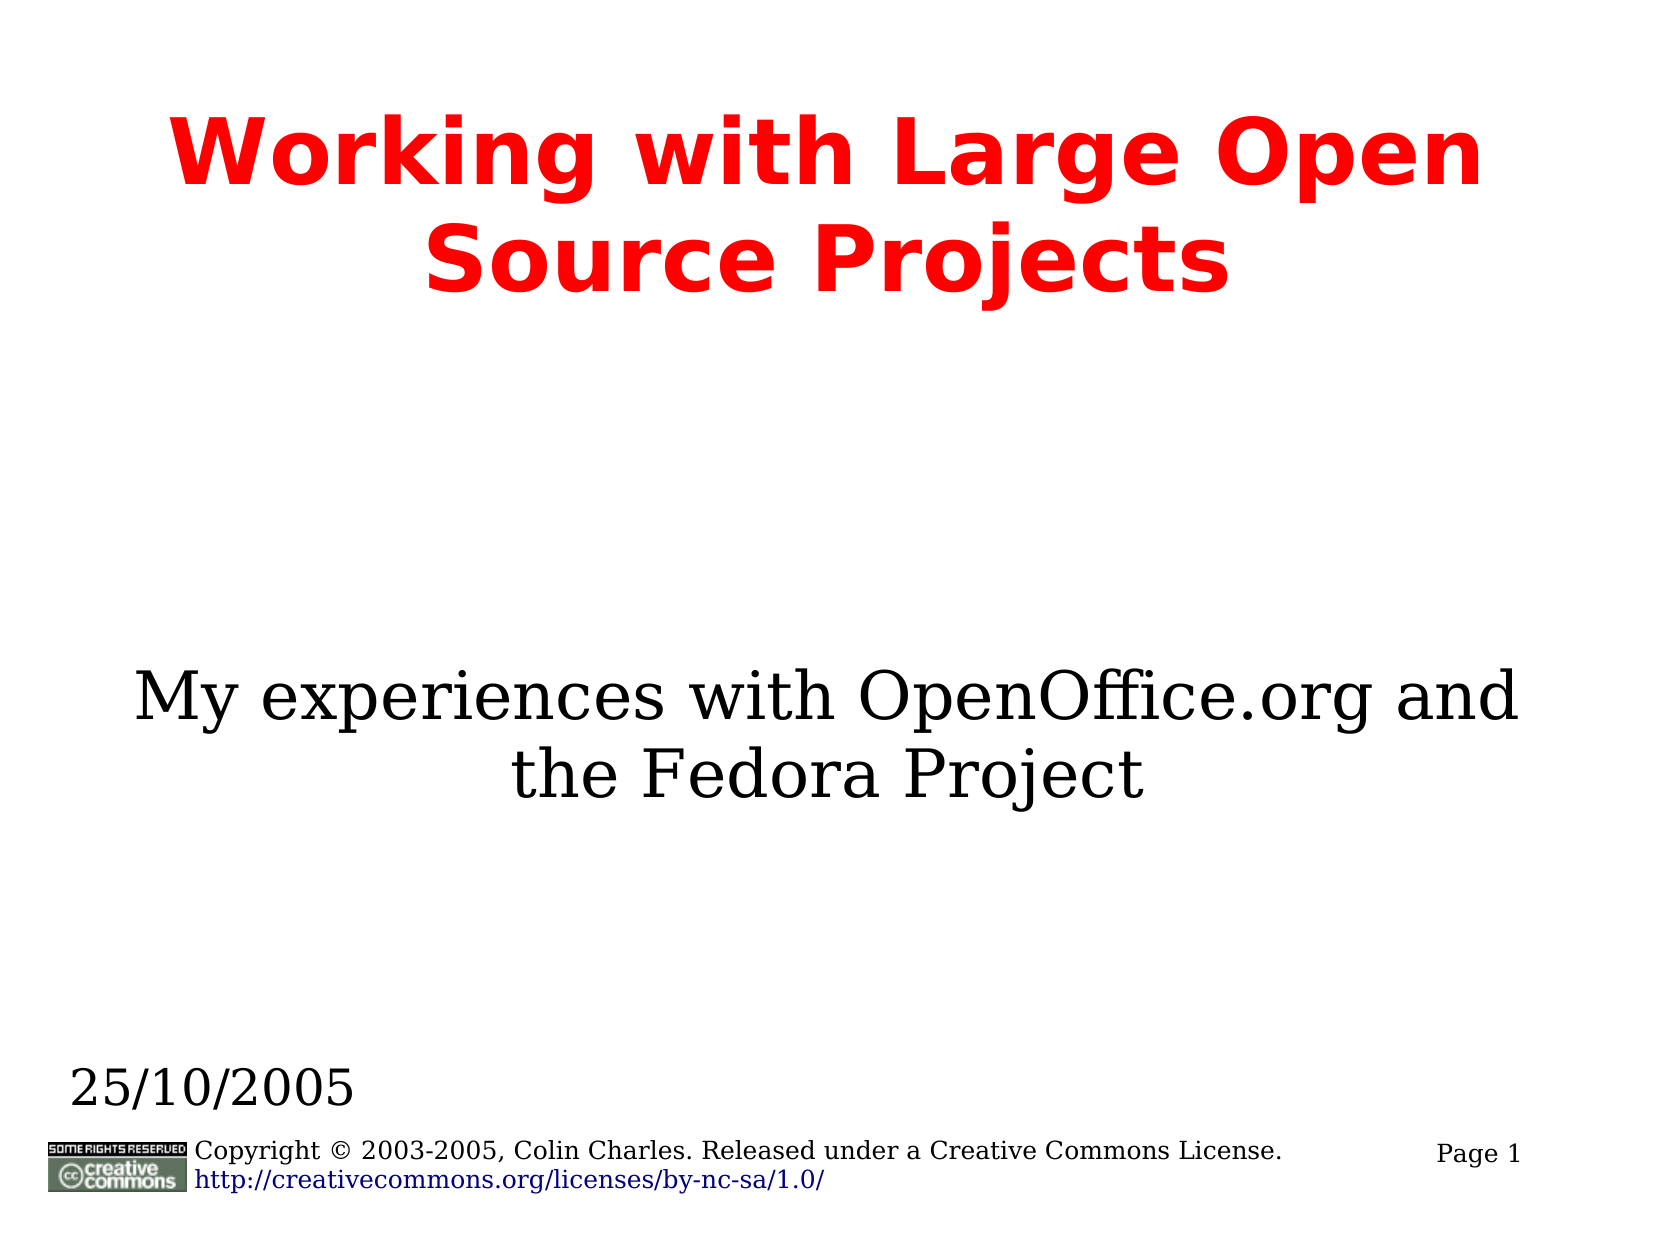

# Working with Large Open Source Projects
My experiences with OpenOffice.org and the Fedora Project
25/10/2005